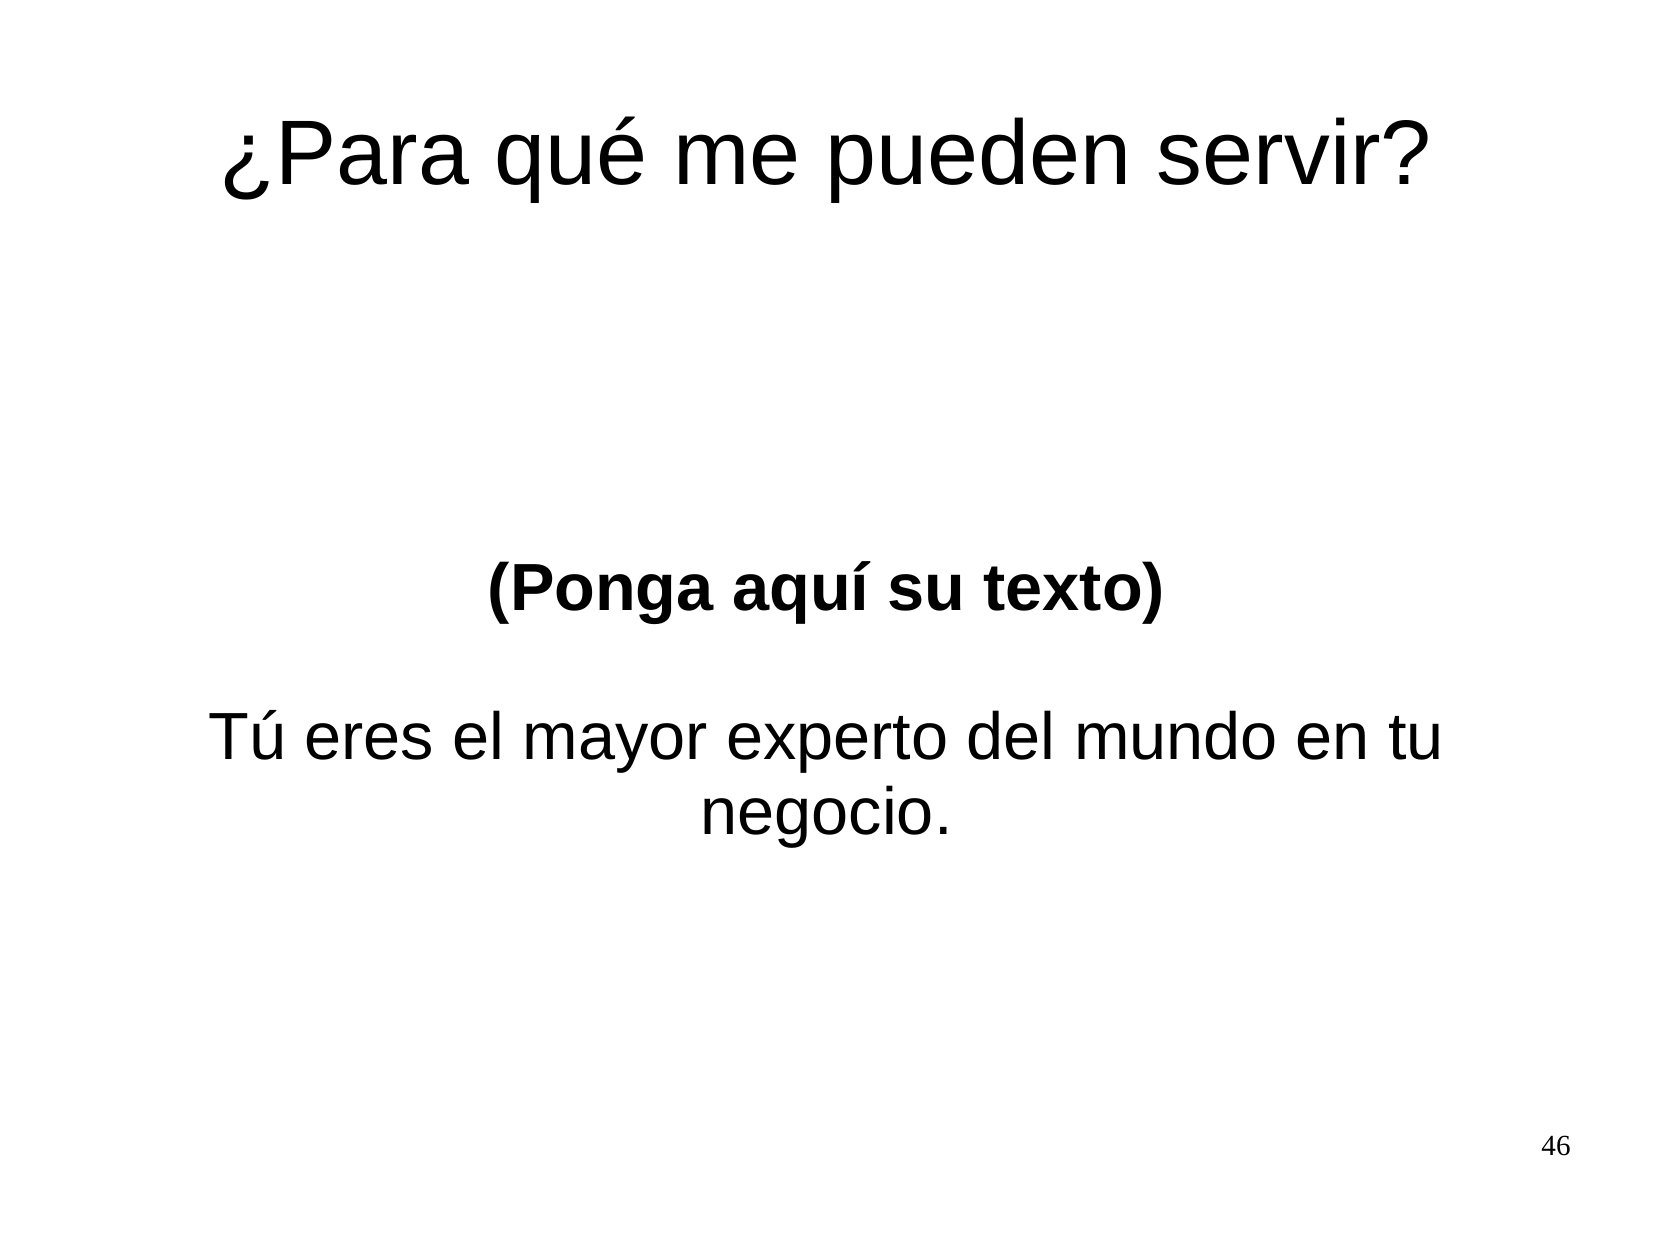

# ¿Para qué me pueden servir?
(Ponga aquí su texto)
Tú eres el mayor experto del mundo en tu negocio.
46